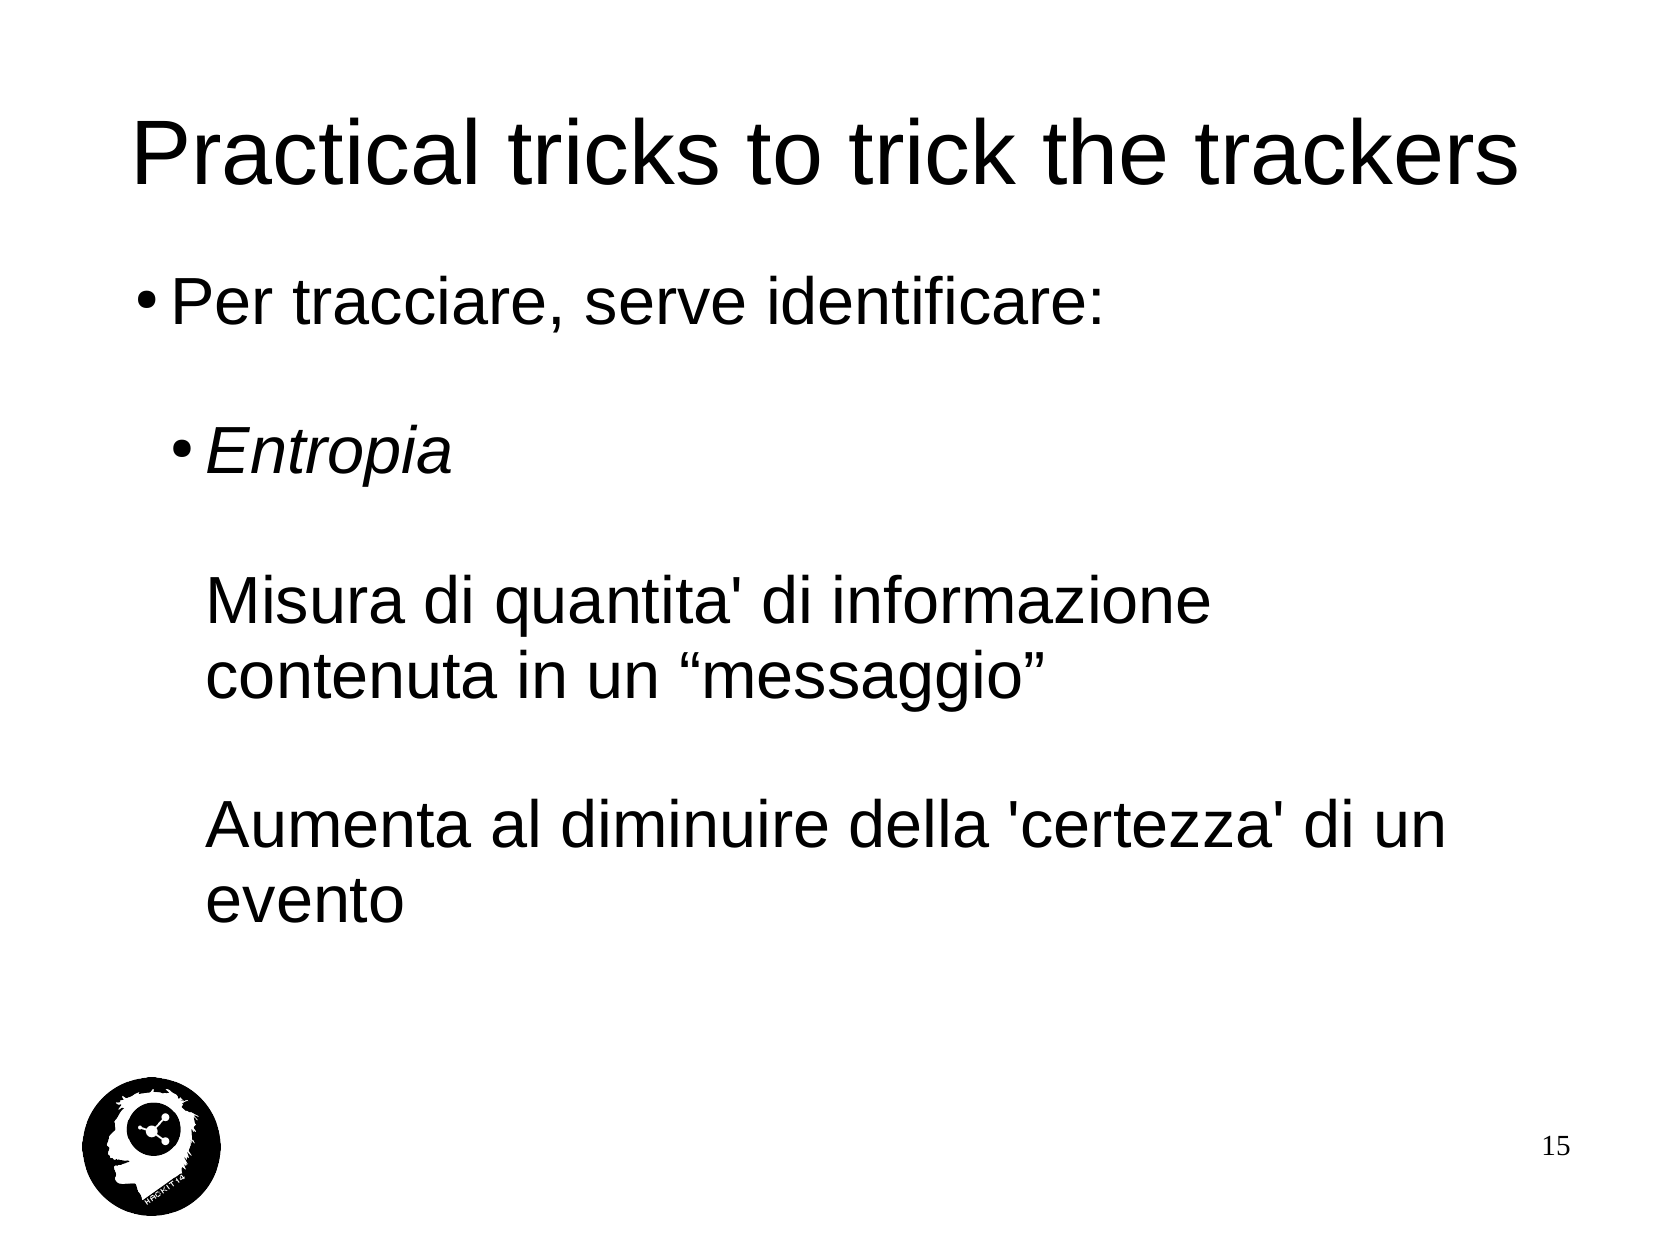

# Practical tricks to trick the trackers
Per tracciare, serve identificare:
Entropia
Misura di quantita' di informazione contenuta in un “messaggio”
Aumenta al diminuire della 'certezza' di un evento
15